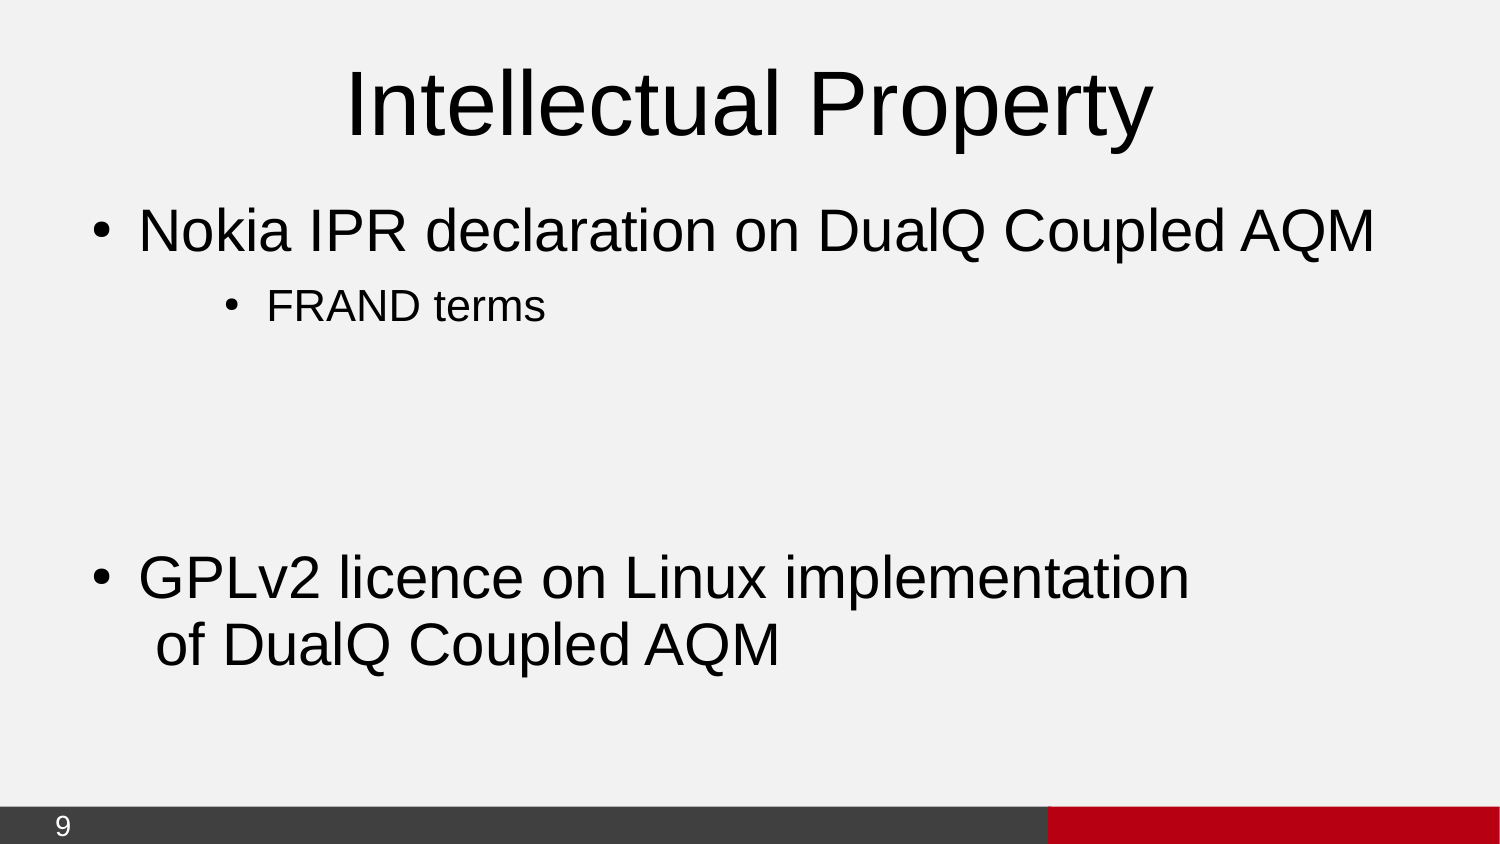

# Intellectual Property
Nokia IPR declaration on DualQ Coupled AQM
FRAND terms
GPLv2 licence on Linux implementation
 of DualQ Coupled AQM
9